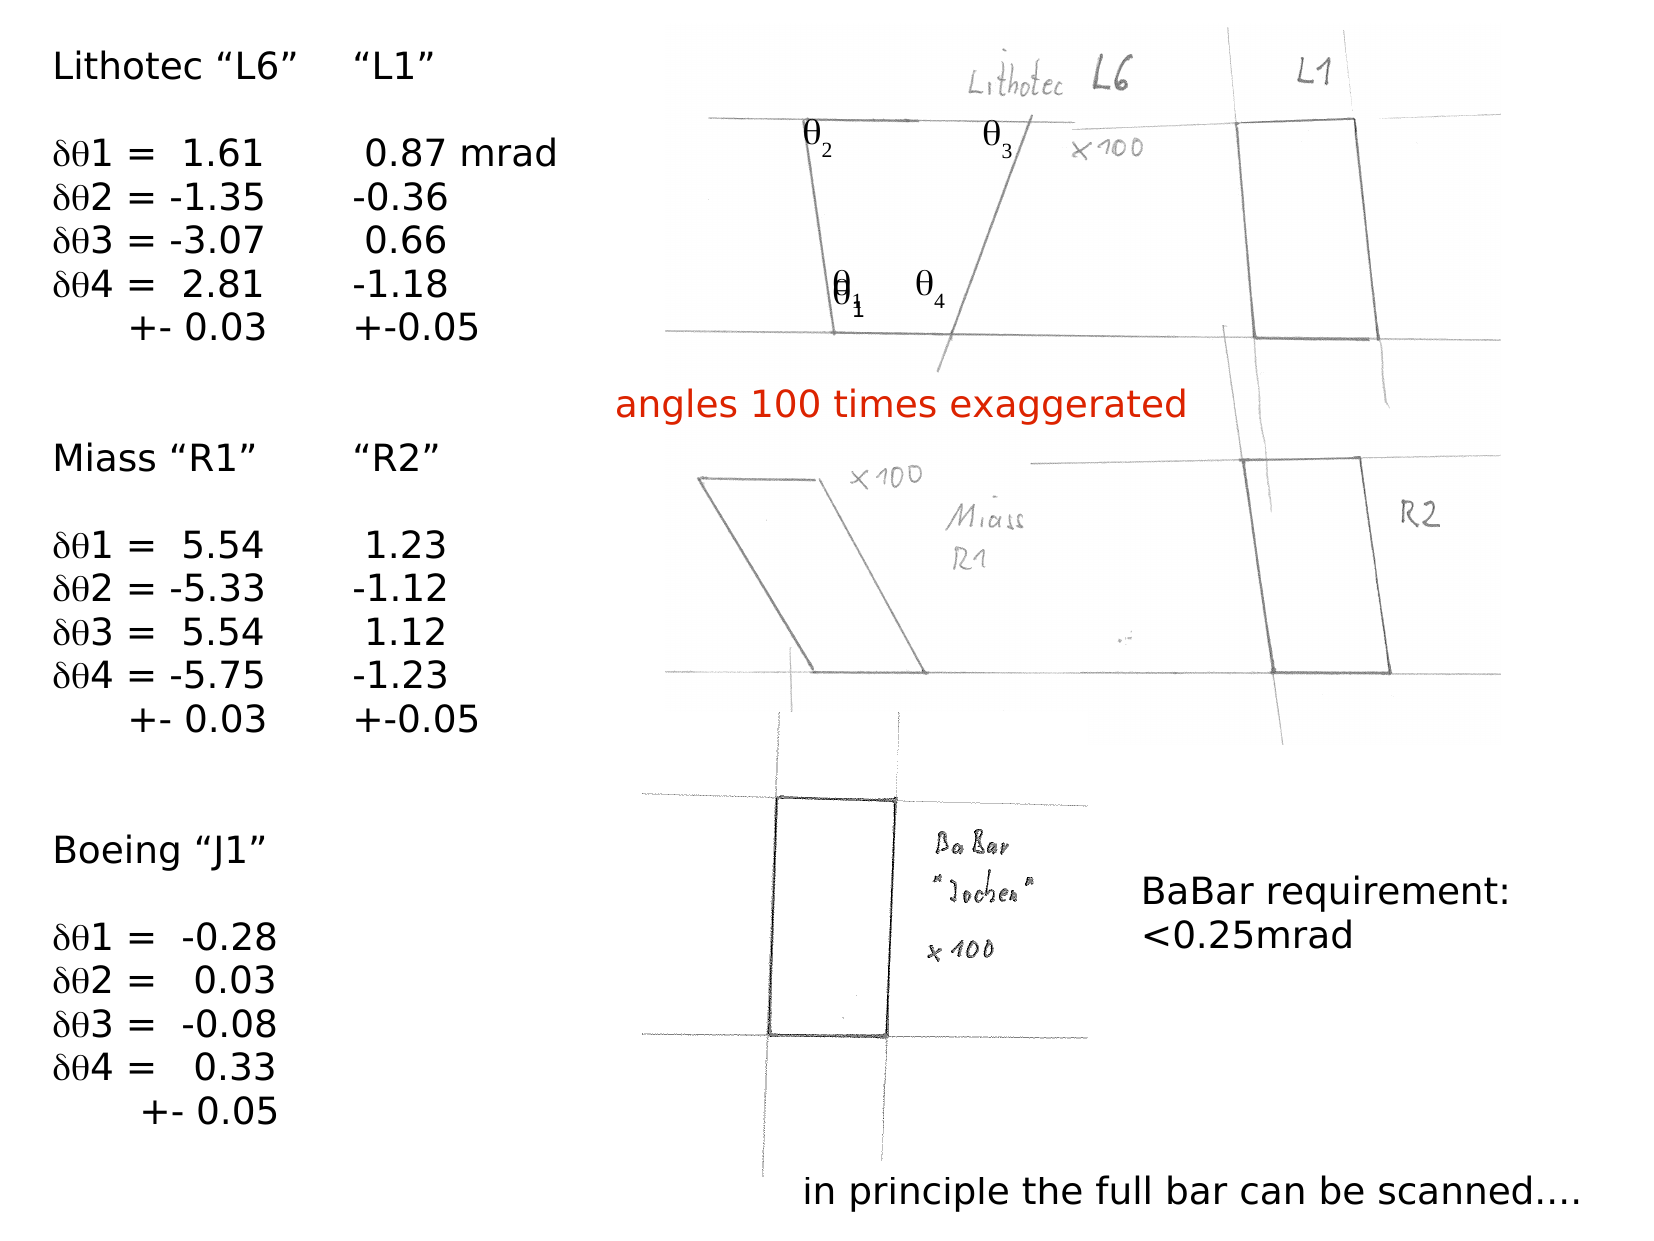

Lithotec “L6”	“L1”
dq1 = 1.61 	 0.87 mrad
dq2 = -1.35		-0.36
dq3 = -3.07		 0.66
dq4 = 2.81		-1.18
	+- 0.03		+-0.05
Miass “R1”		“R2”
dq1 = 5.54		 1.23
dq2 = -5.33		-1.12
dq3 = 5.54		 1.12
dq4 = -5.75		-1.23
	+- 0.03		+-0.05
Boeing “J1”
dq1 = -0.28
dq2 = 0.03
dq3 = -0.08
dq4 = 0.33
	 +- 0.05
q2
q3
q1
q1
q4
angles 100 times exaggerated
BaBar requirement:
<0.25mrad
in principle the full bar can be scanned....